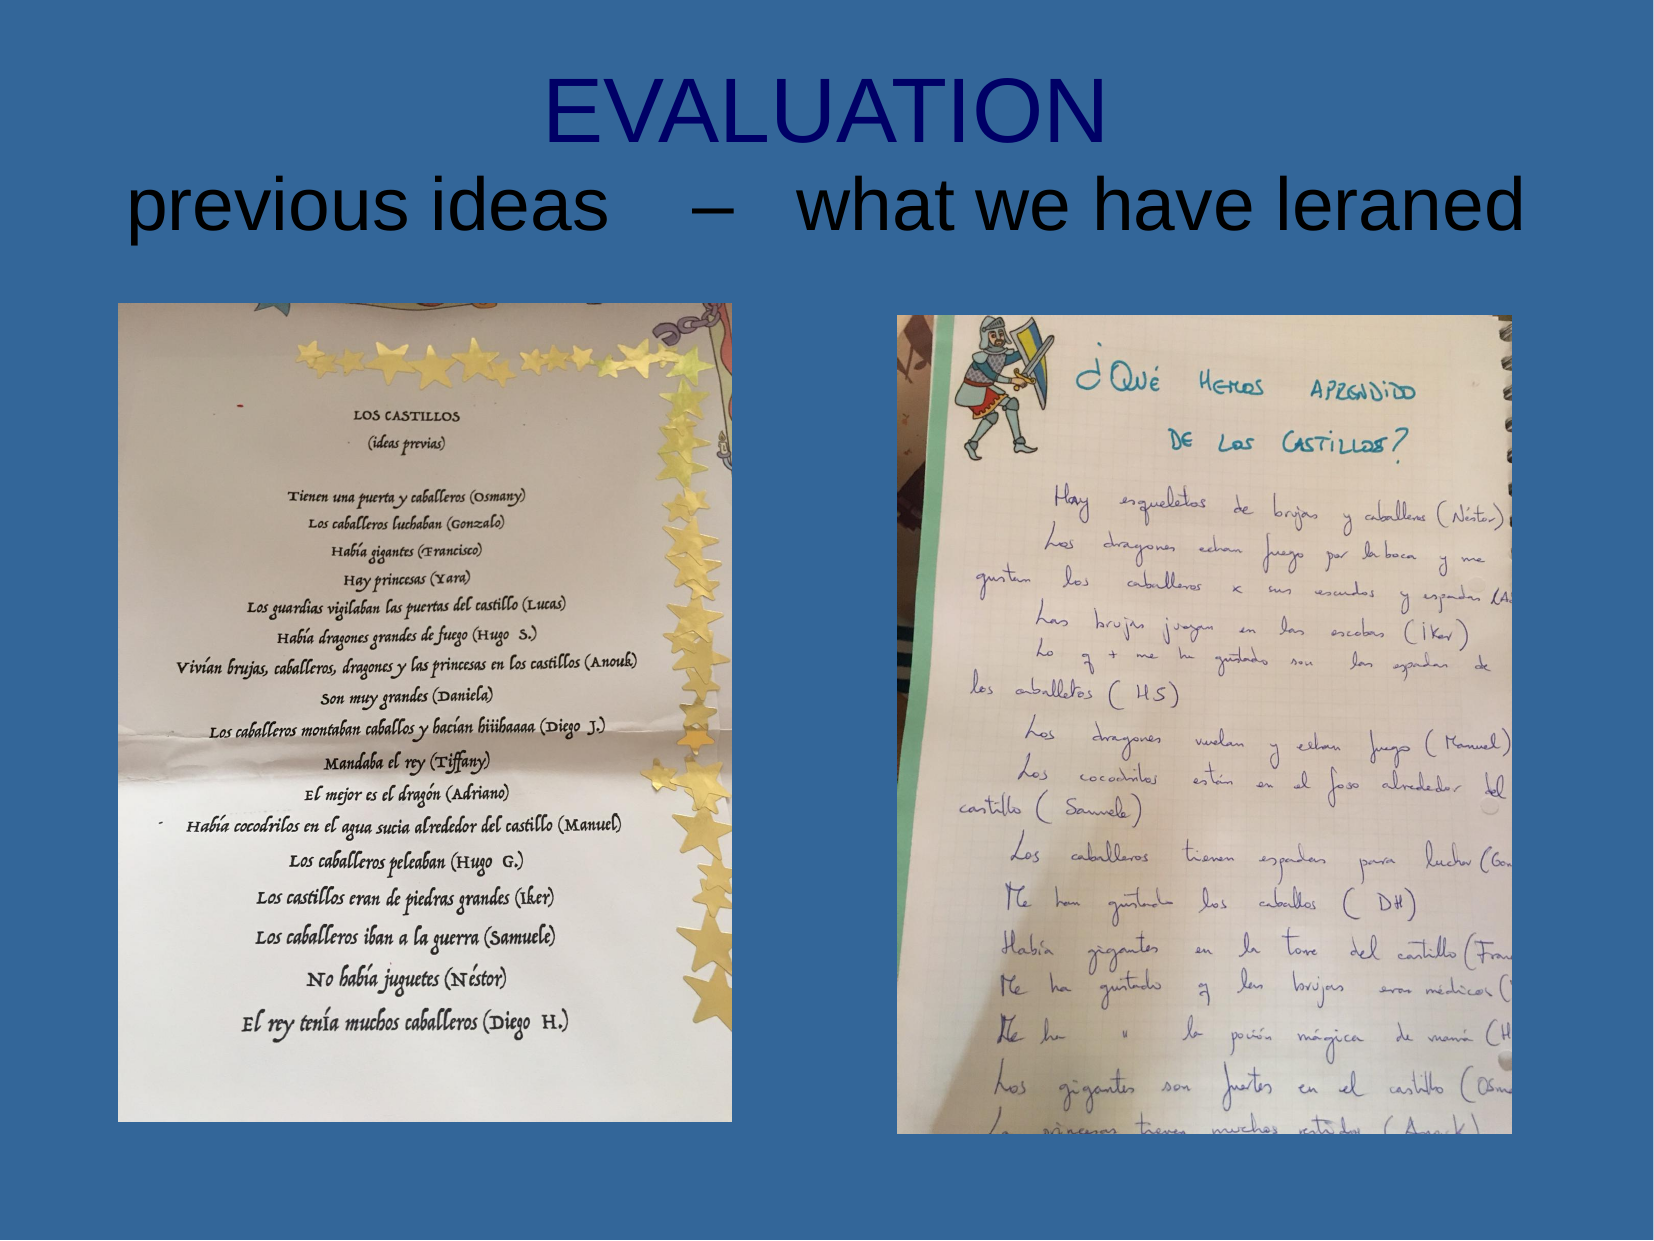

# EVALUATION previous ideas – what we have leraned